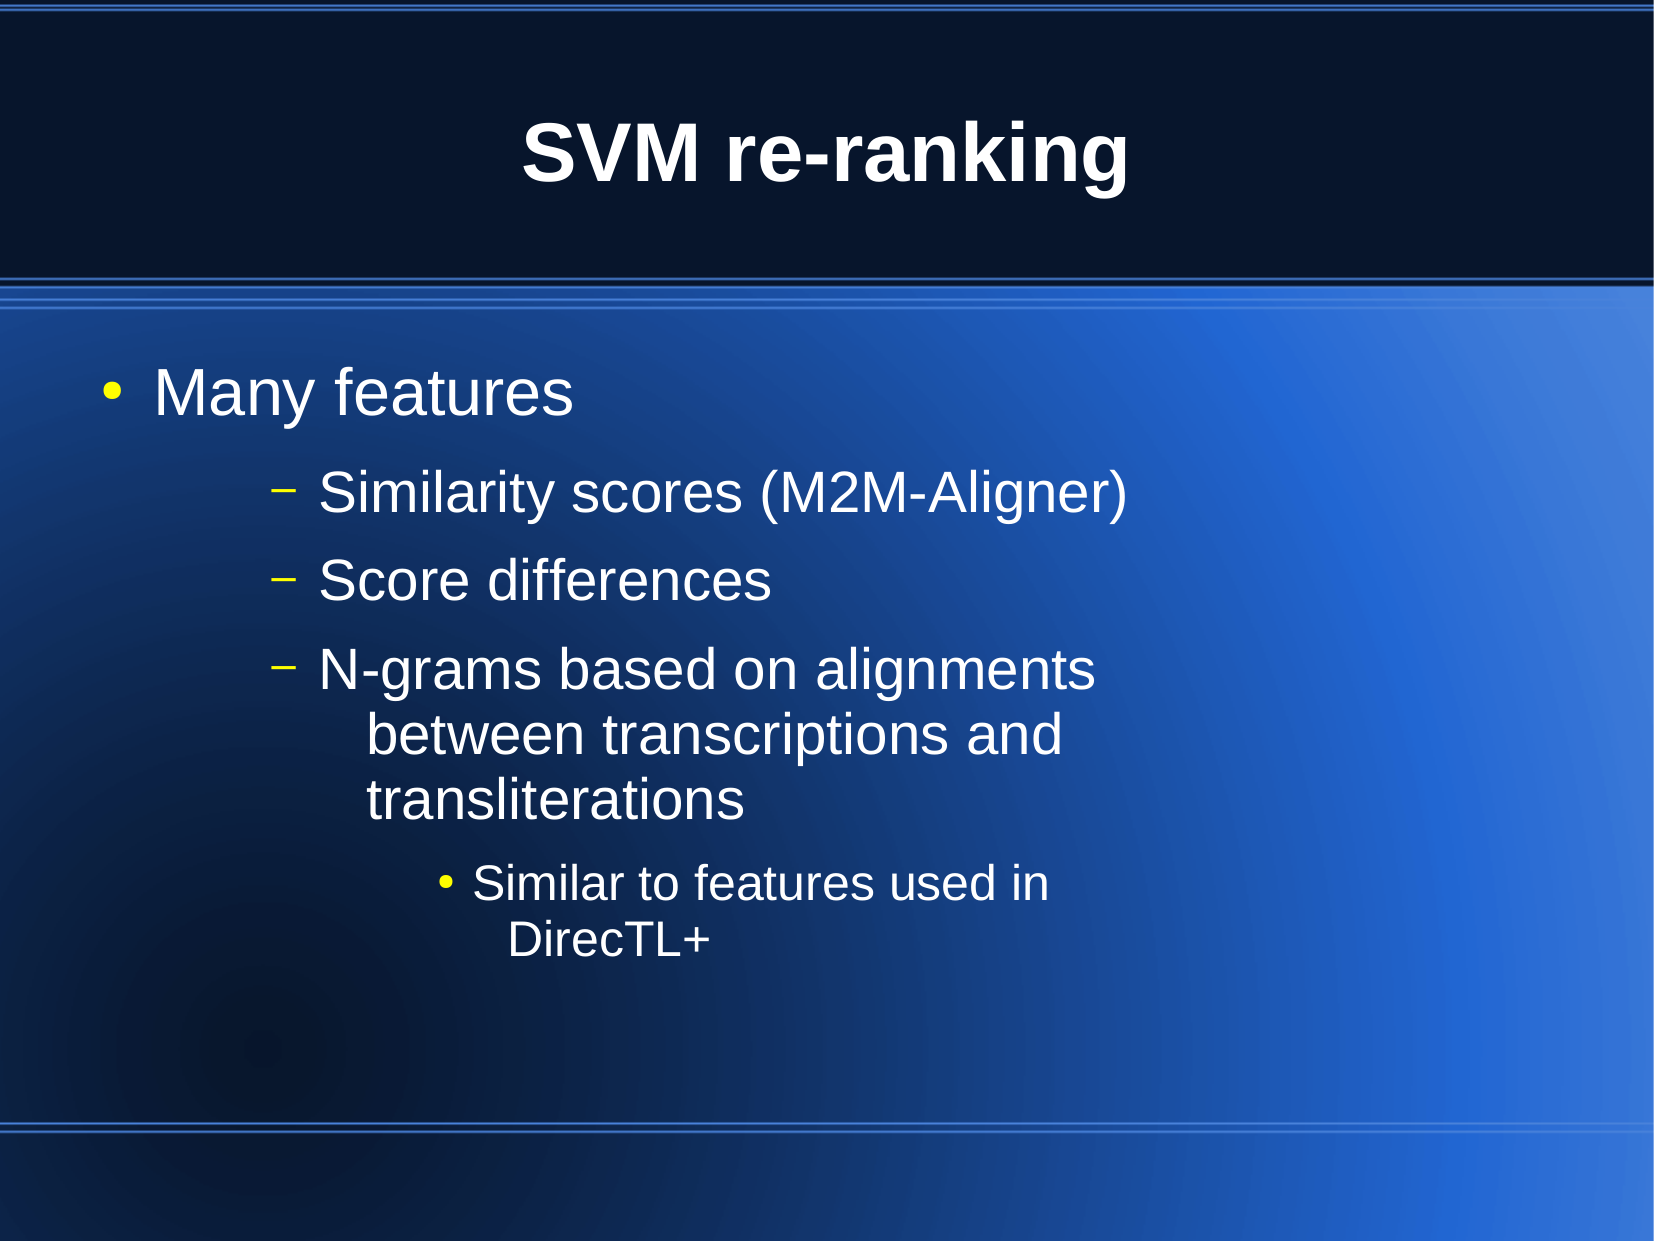

# SVM re-ranking
Many features
Similarity scores (M2M-Aligner)
Score differences
N-grams based on alignments between transcriptions and transliterations
Similar to features used in DirecTL+